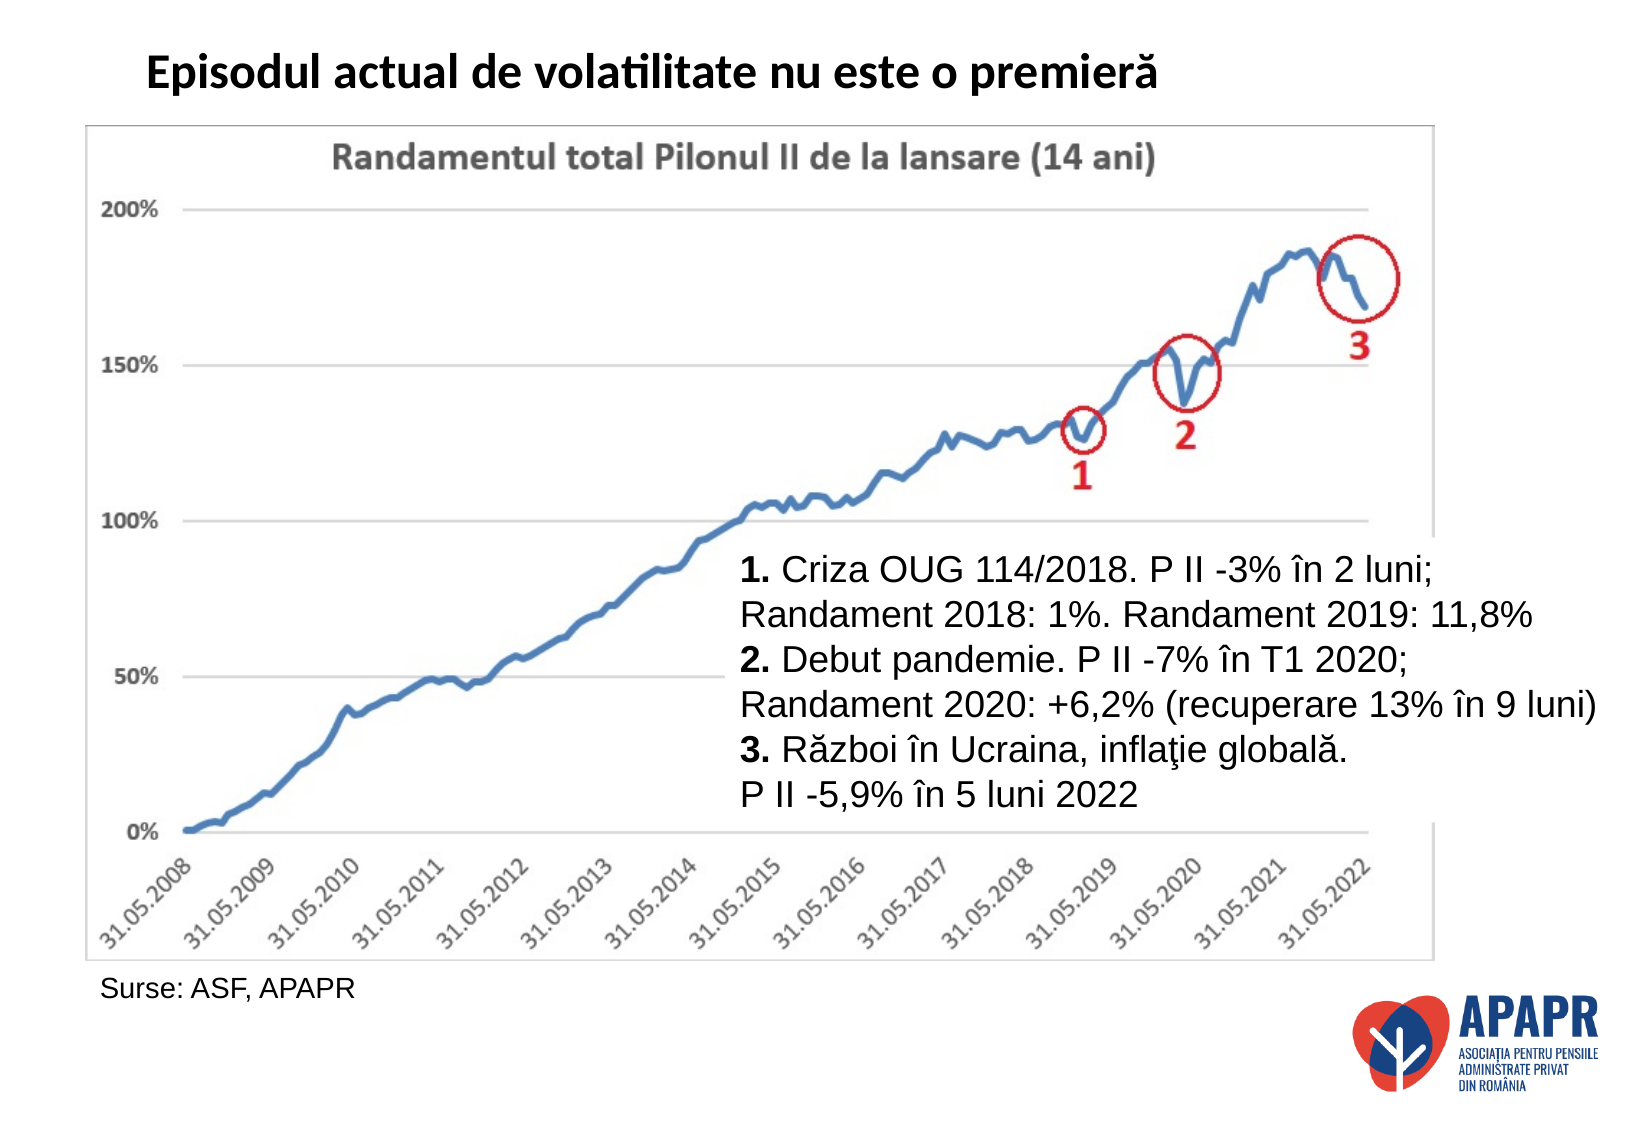

Episodul actual de volatilitate nu este o premieră
1. Criza OUG 114/2018. P II -3% în 2 luni;
Randament 2018: 1%. Randament 2019: 11,8%
2. Debut pandemie. P II -7% în T1 2020;
Randament 2020: +6,2% (recuperare 13% în 9 luni)
3. Război în Ucraina, inflaţie globală.
P II -5,9% în 5 luni 2022
Surse: ASF, APAPR